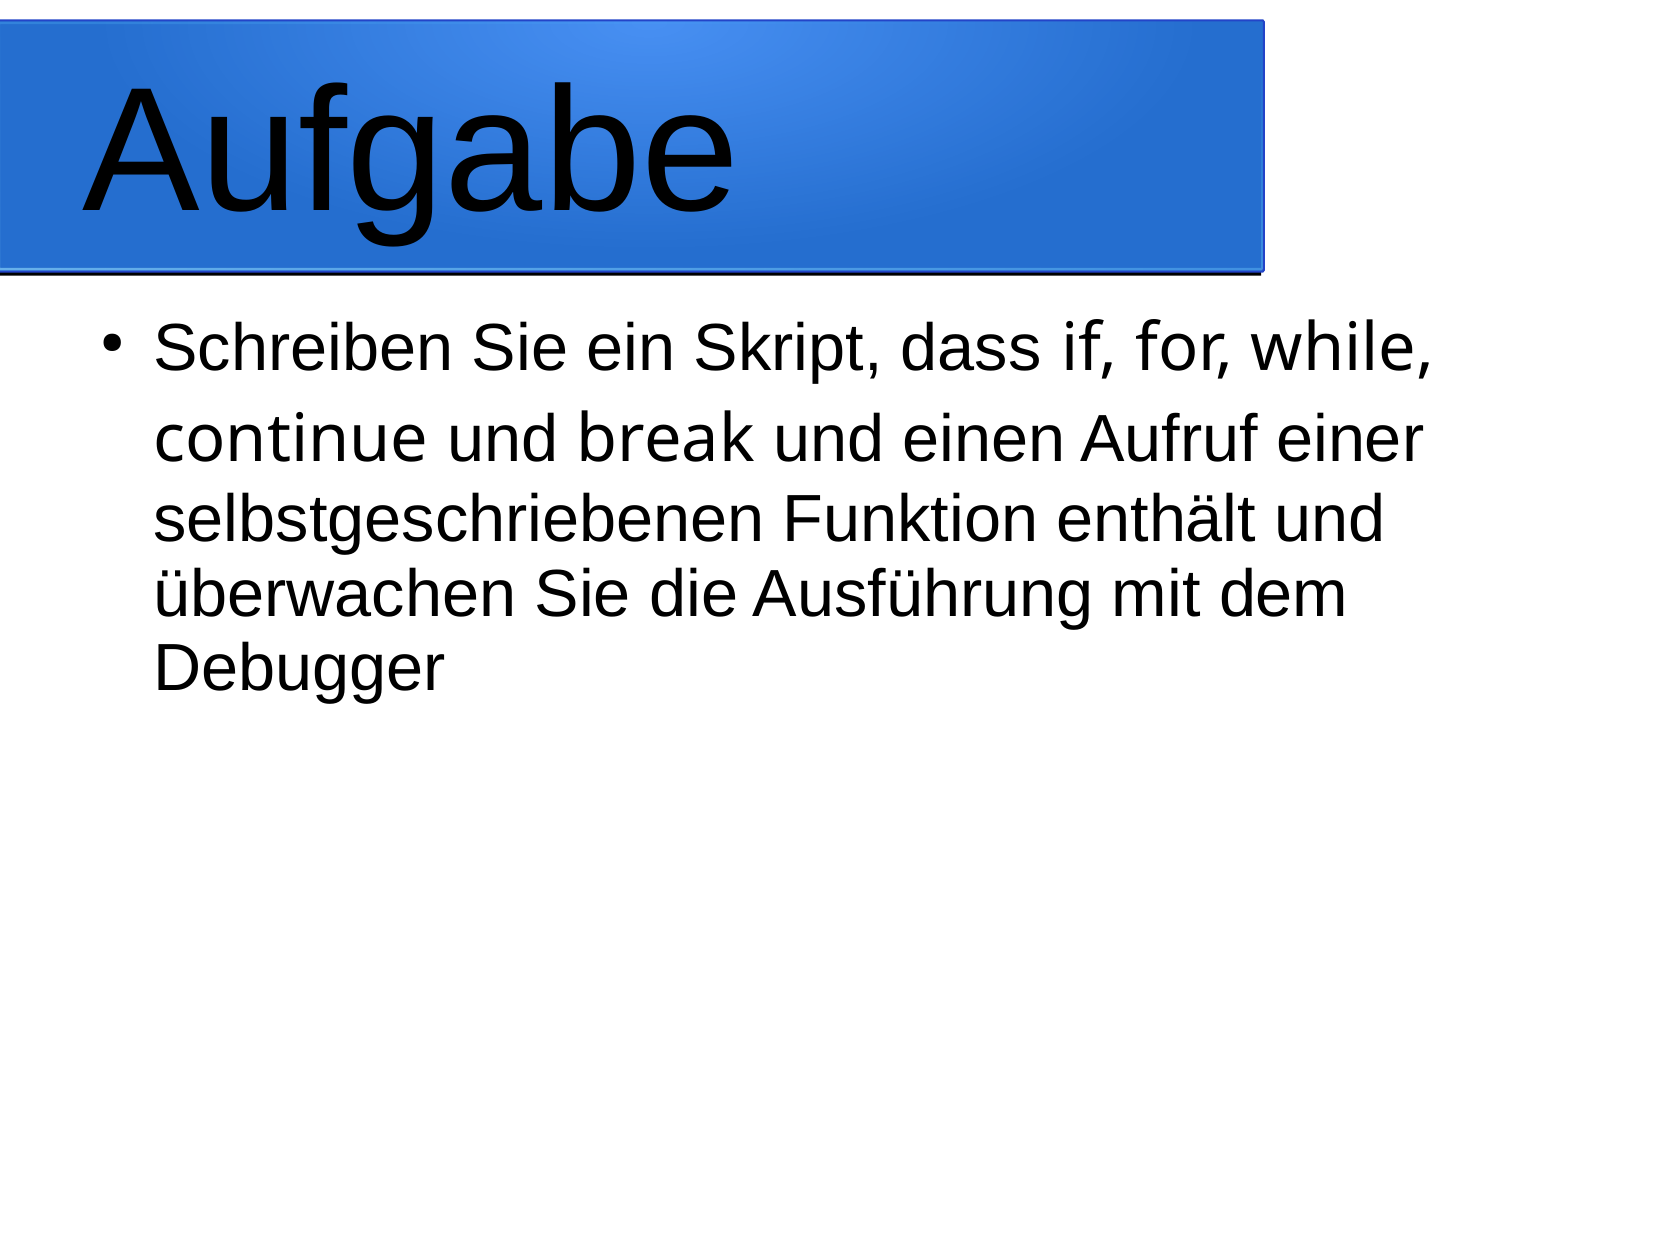

# Aufgabe
Schreiben Sie ein Skript, dass if, for, while, continue und break und einen Aufruf einer selbstgeschriebenen Funktion enthält und überwachen Sie die Ausführung mit dem Debugger